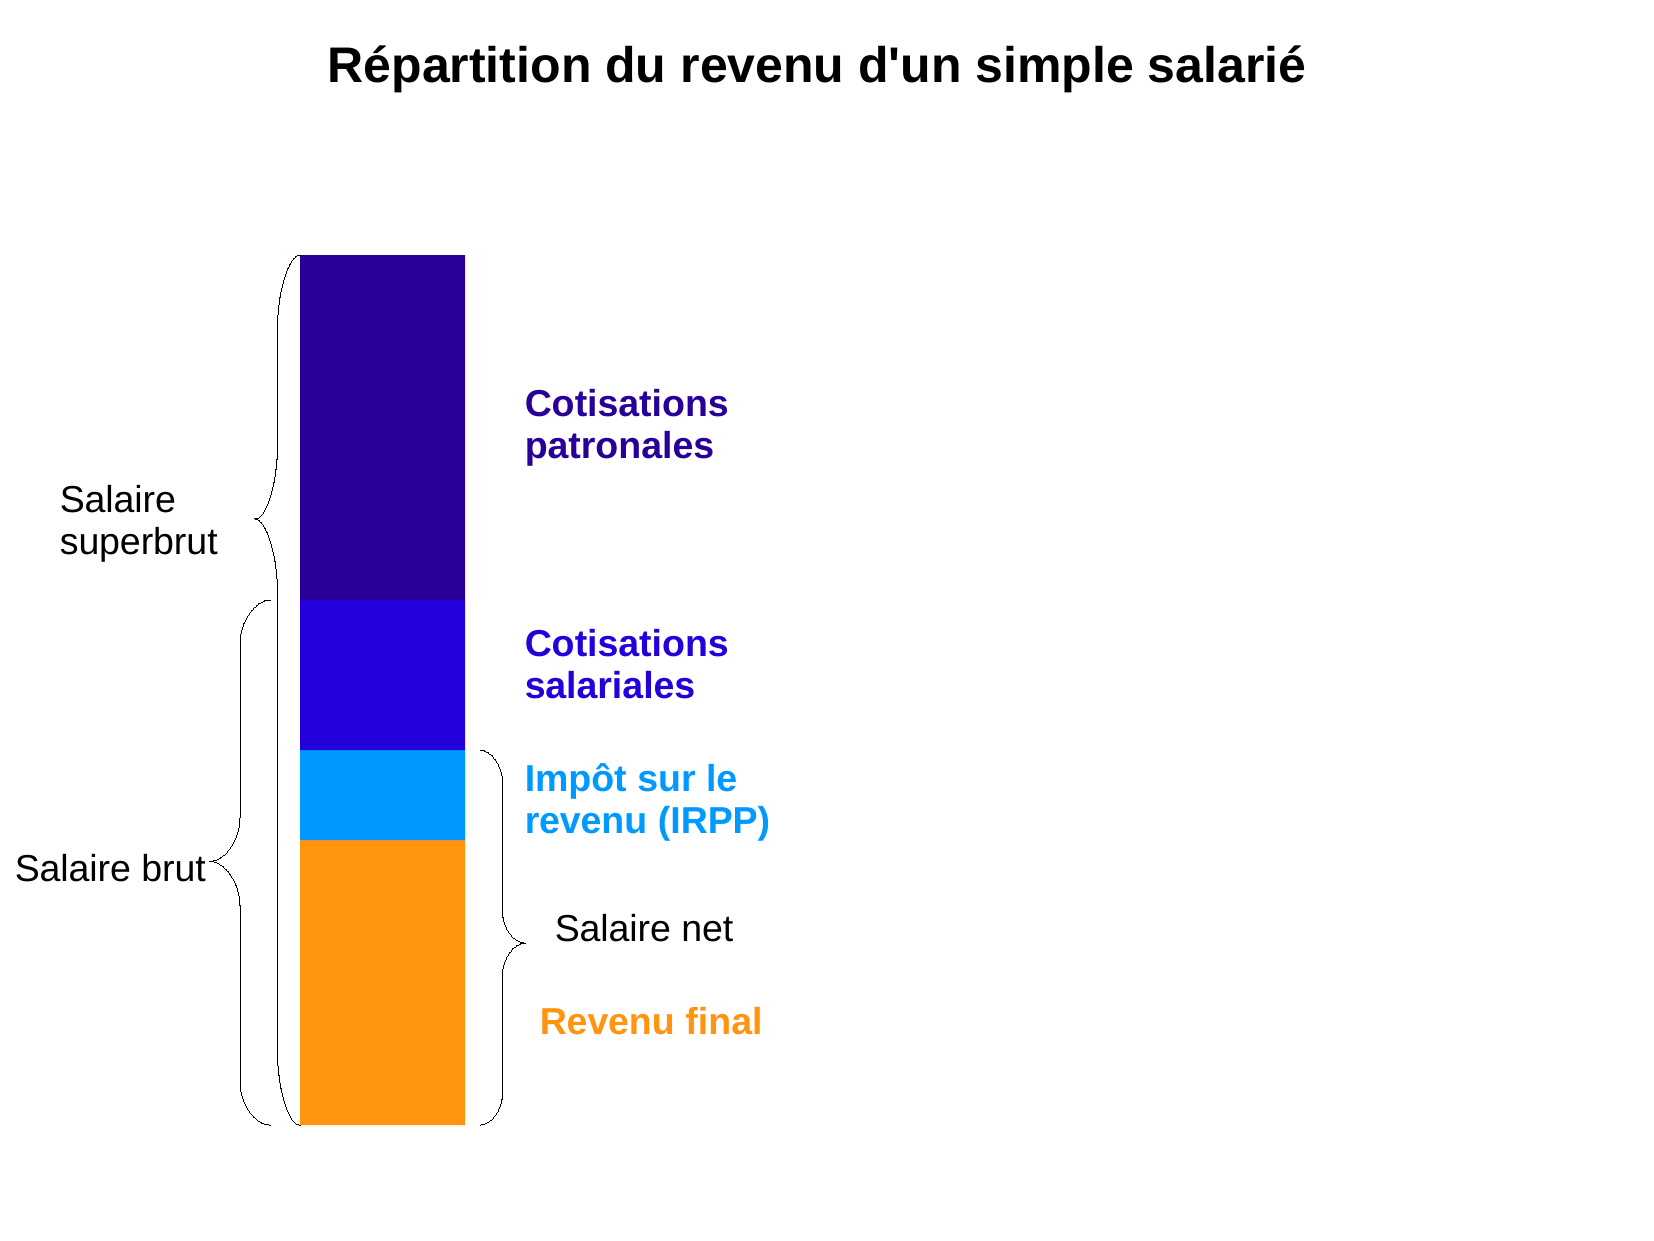

Répartition du revenu d'un simple salarié
Cotisations patronales
Salaire superbrut
Cotisations salariales
Impôt sur le revenu (IRPP)
Salaire brut
Salaire net
Revenu final